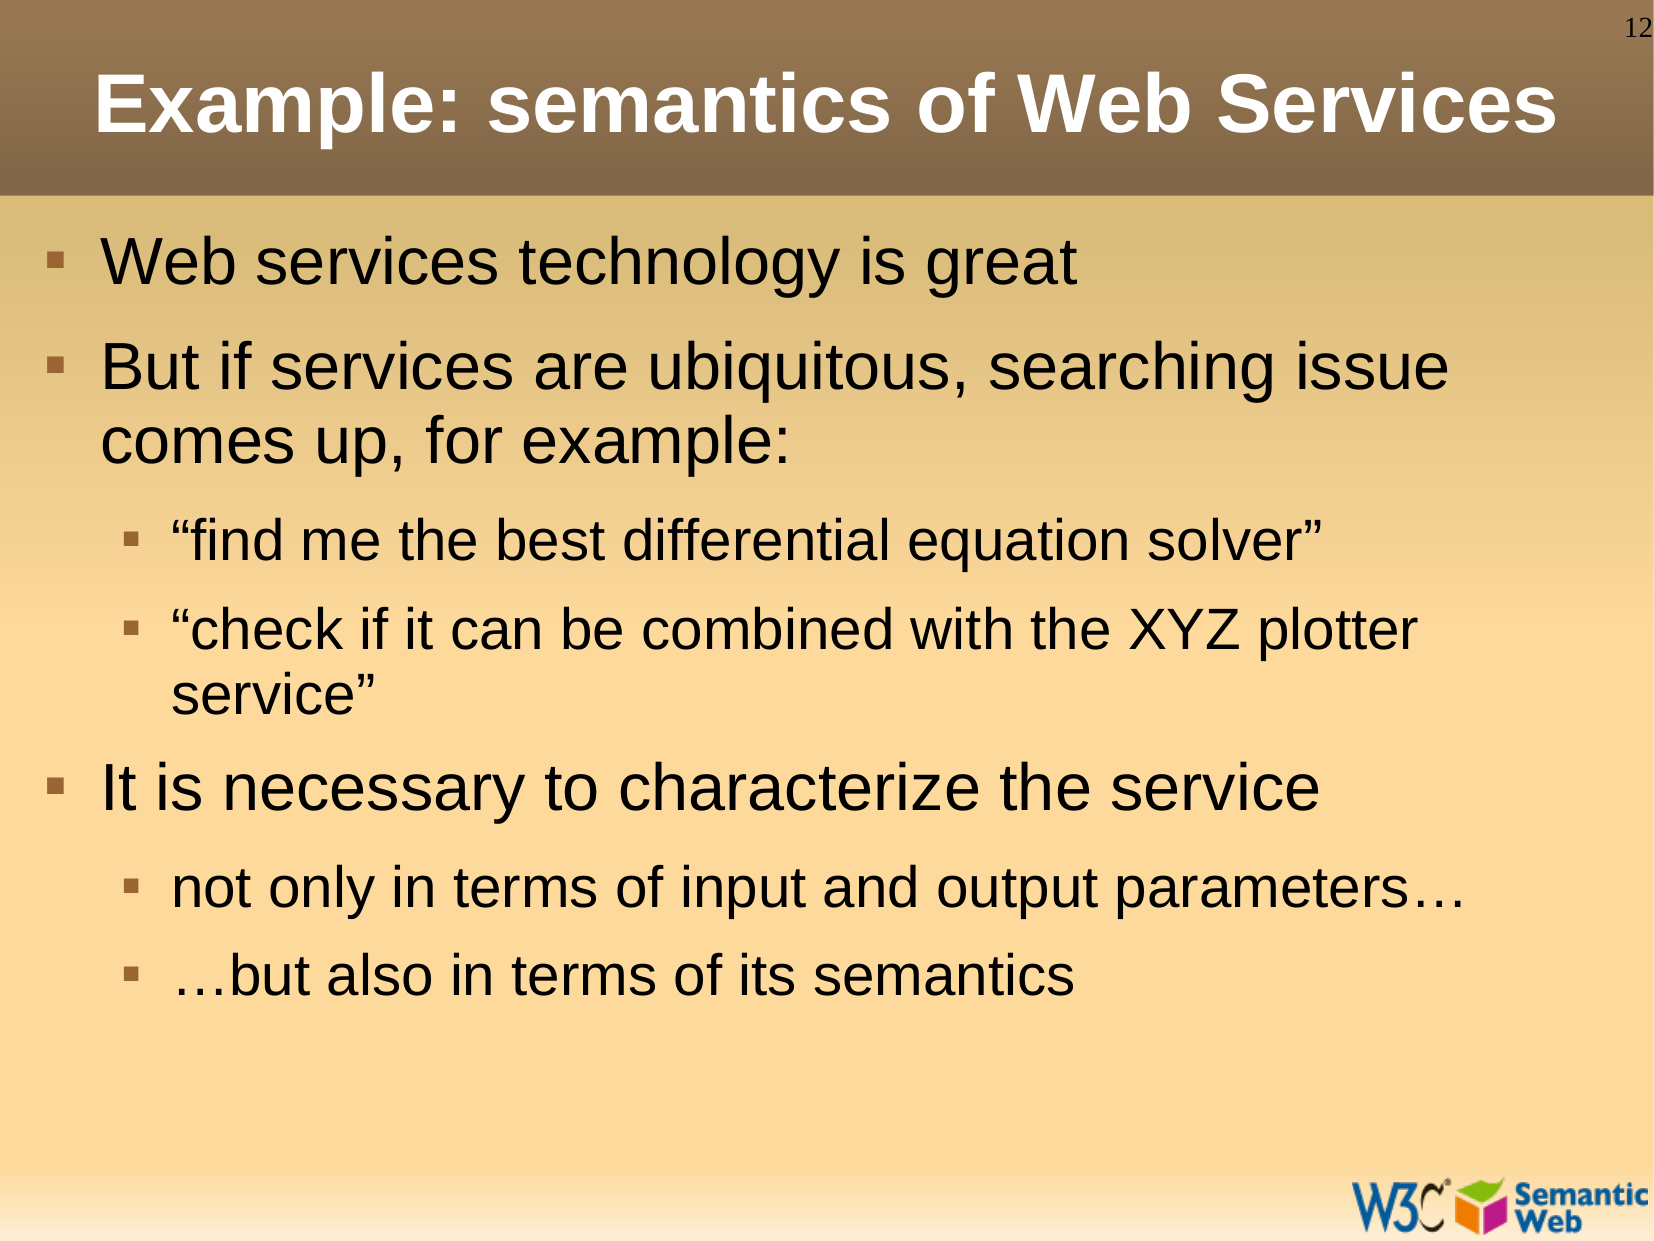

# Example: semantics of Web Services
12
Web services technology is great
But if services are ubiquitous, searching issue comes up, for example:
“find me the best differential equation solver”
“check if it can be combined with the XYZ plotter service”
It is necessary to characterize the service
not only in terms of input and output parameters…
…but also in terms of its semantics